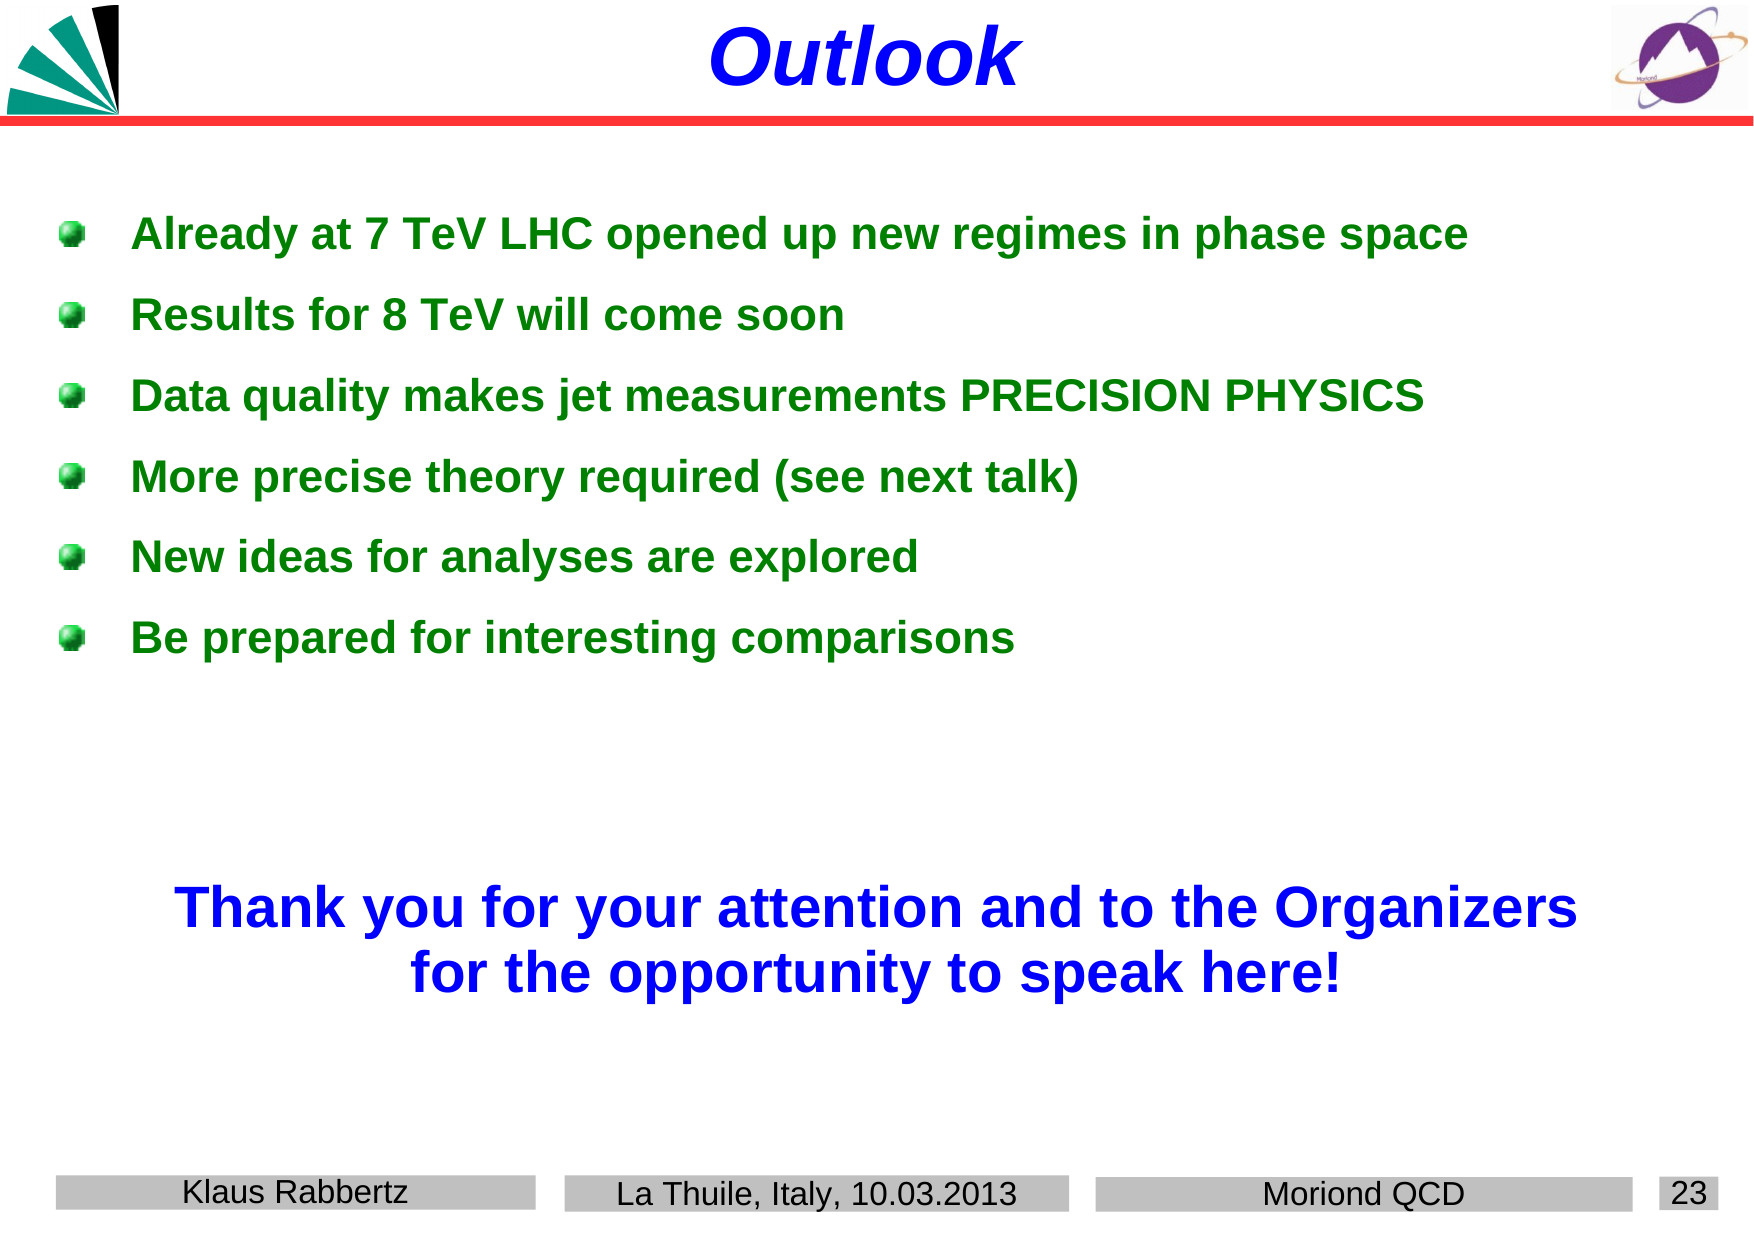

# Outlook
Already at 7 TeV LHC opened up new regimes in phase space
Results for 8 TeV will come soon
Data quality makes jet measurements PRECISION PHYSICS
More precise theory required (see next talk)
New ideas for analyses are explored
Be prepared for interesting comparisons
Thank you for your attention and to the Organizers
for the opportunity to speak here!